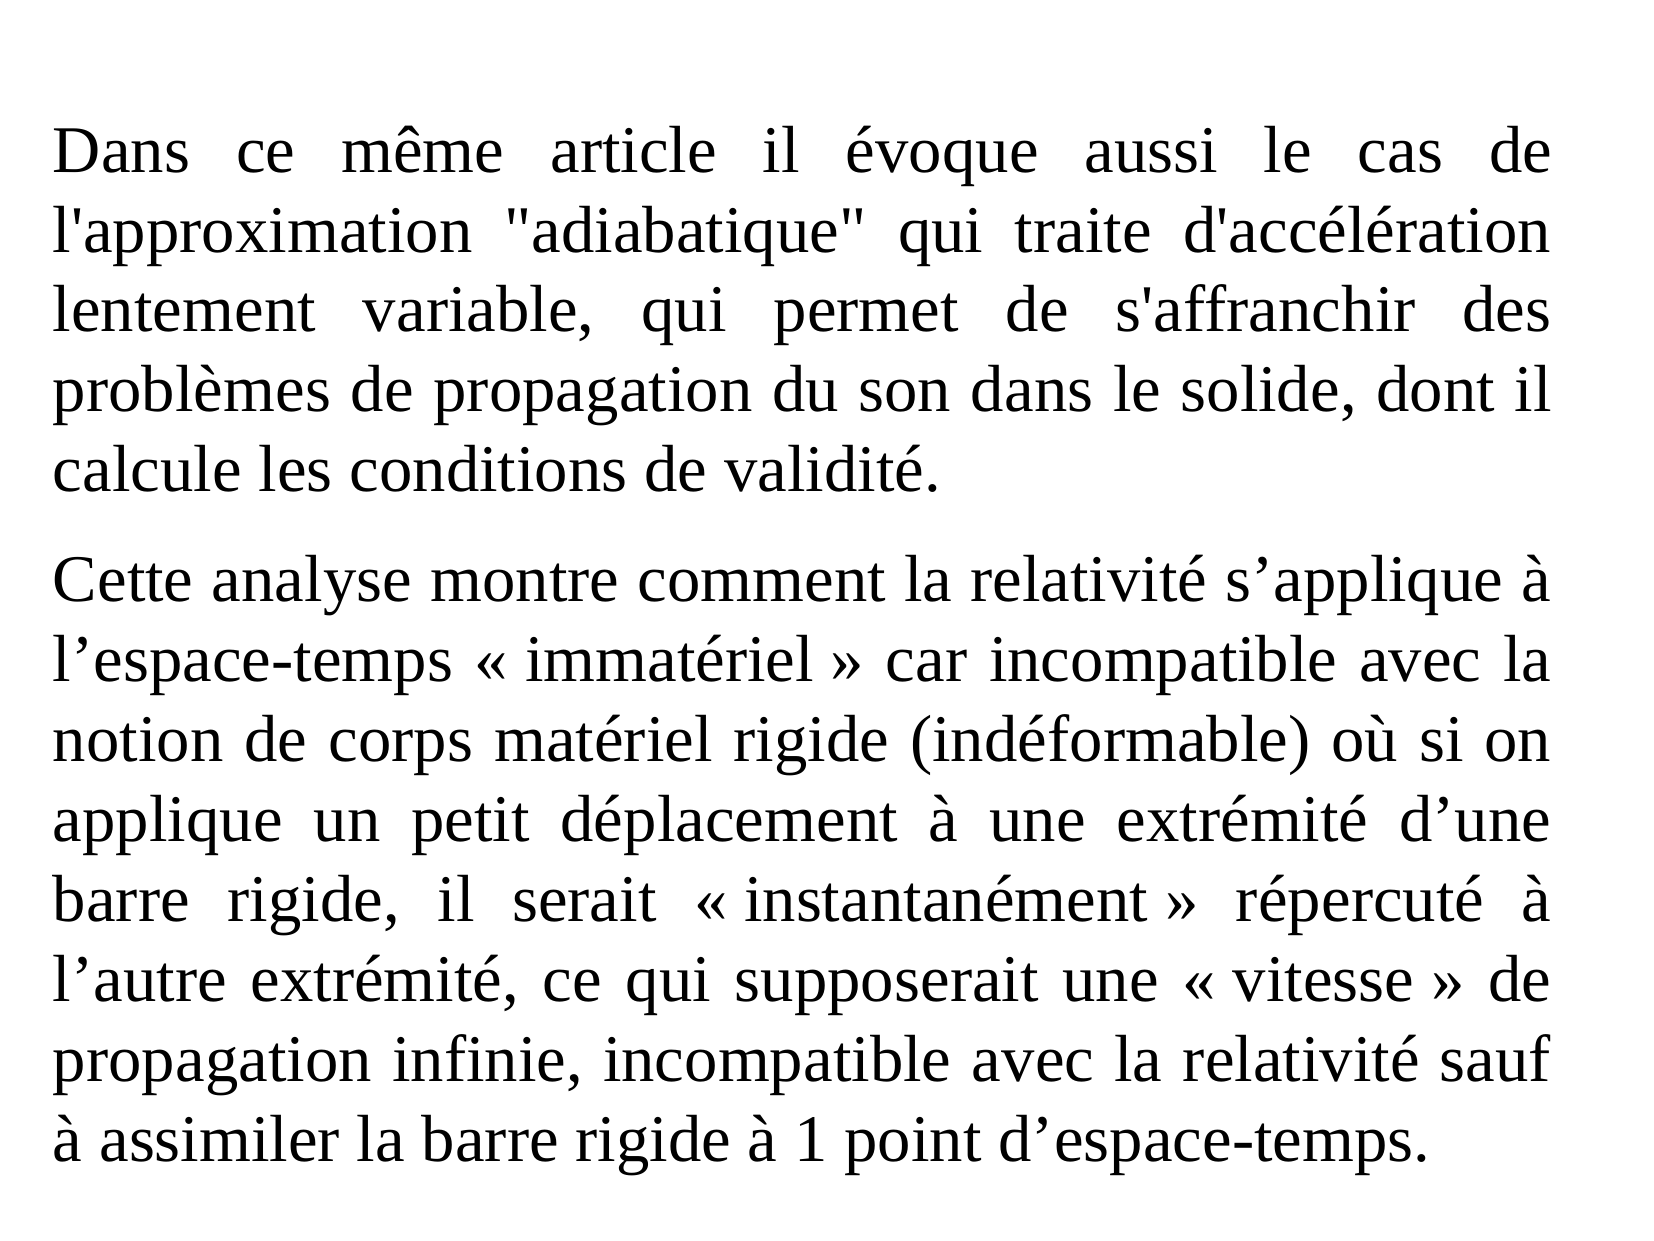

Le paradoxe des fusées de Bell est une expérience de pensée en relativité restreinte qui met en lumière des concepts comme la contraction des longueurs et la simultanéité relative. Formulé par John Bell en 1976, ce paradoxe illustre les conséquences subtiles des transformations de Lorentz et leurs implications physiques.
Dans ce même article il évoque aussi le cas de l'approximation "adiabatique" qui traite d'accélération lentement variable, qui permet de s'affranchir des problèmes de propagation du son dans le solide, dont il calcule les conditions de validité.
Cette analyse montre comment la relativité s’applique à l’espace-temps « immatériel » car incompatible avec la notion de corps matériel rigide (indéformable) où si on applique un petit déplacement à une extrémité d’une barre rigide, il serait « instantanément » répercuté à l’autre extrémité, ce qui supposerait une « vitesse » de propagation infinie, incompatible avec la relativité sauf à assimiler la barre rigide à 1 point d’espace-temps.